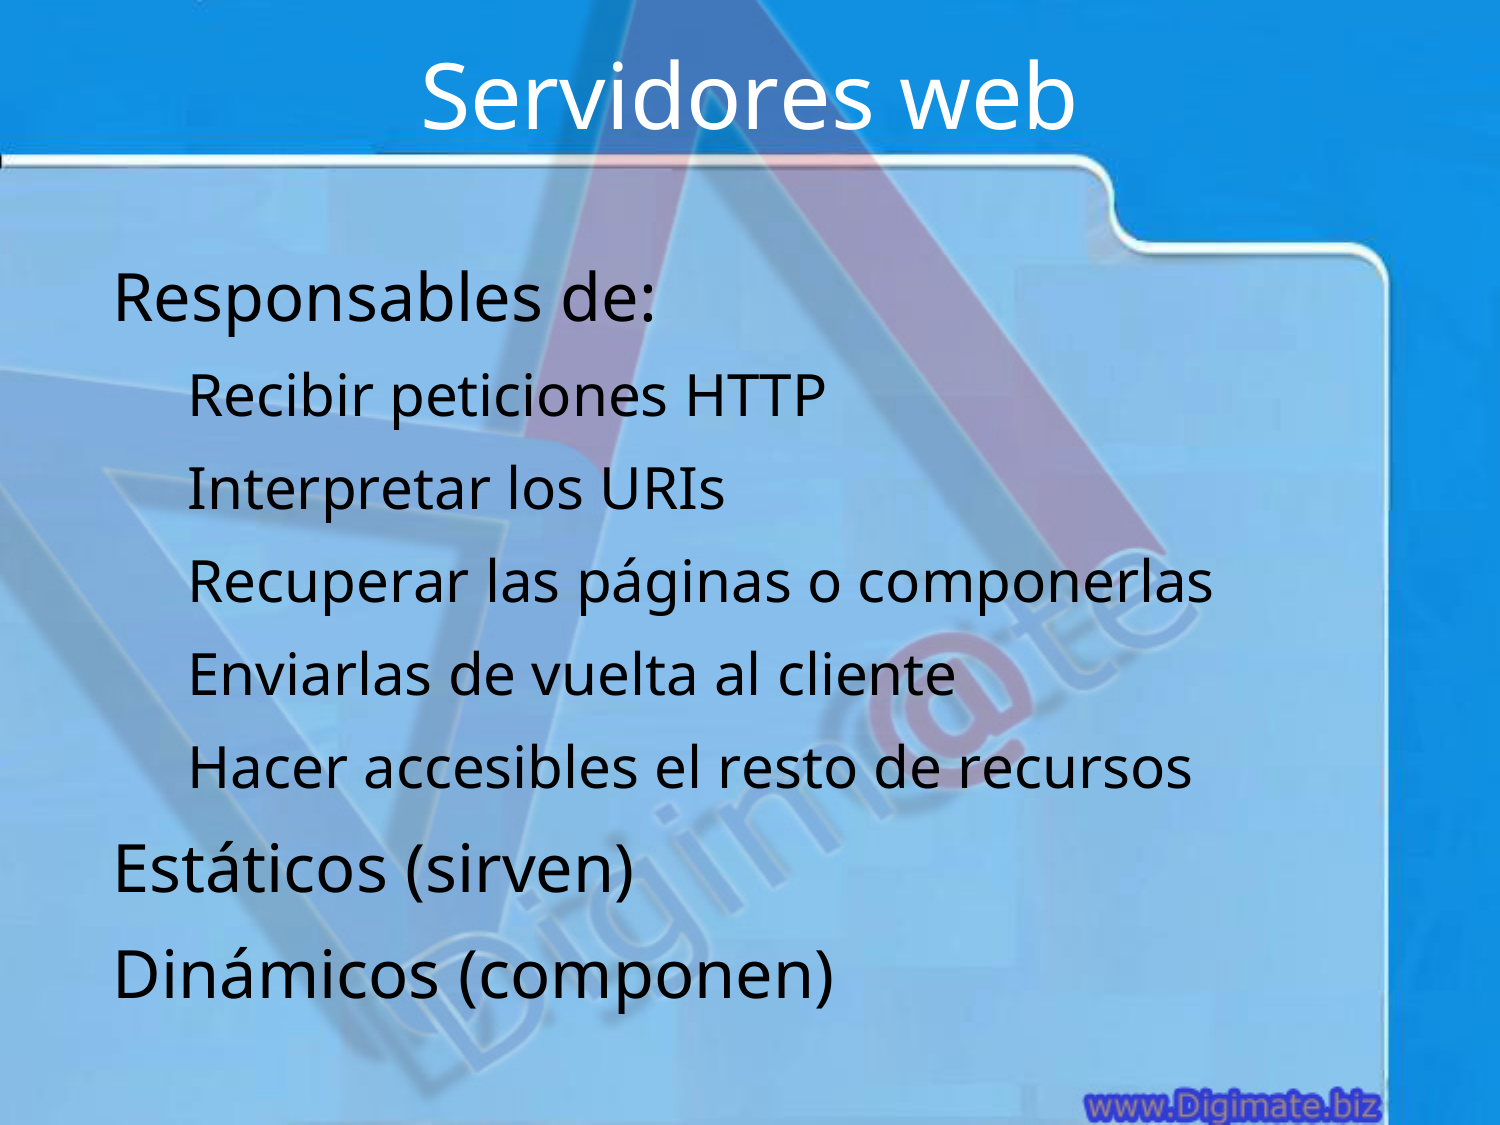

# Servidores web
Responsables de:
Recibir peticiones HTTP
Interpretar los URIs
Recuperar las páginas o componerlas
Enviarlas de vuelta al cliente
Hacer accesibles el resto de recursos
Estáticos (sirven)
Dinámicos (componen)